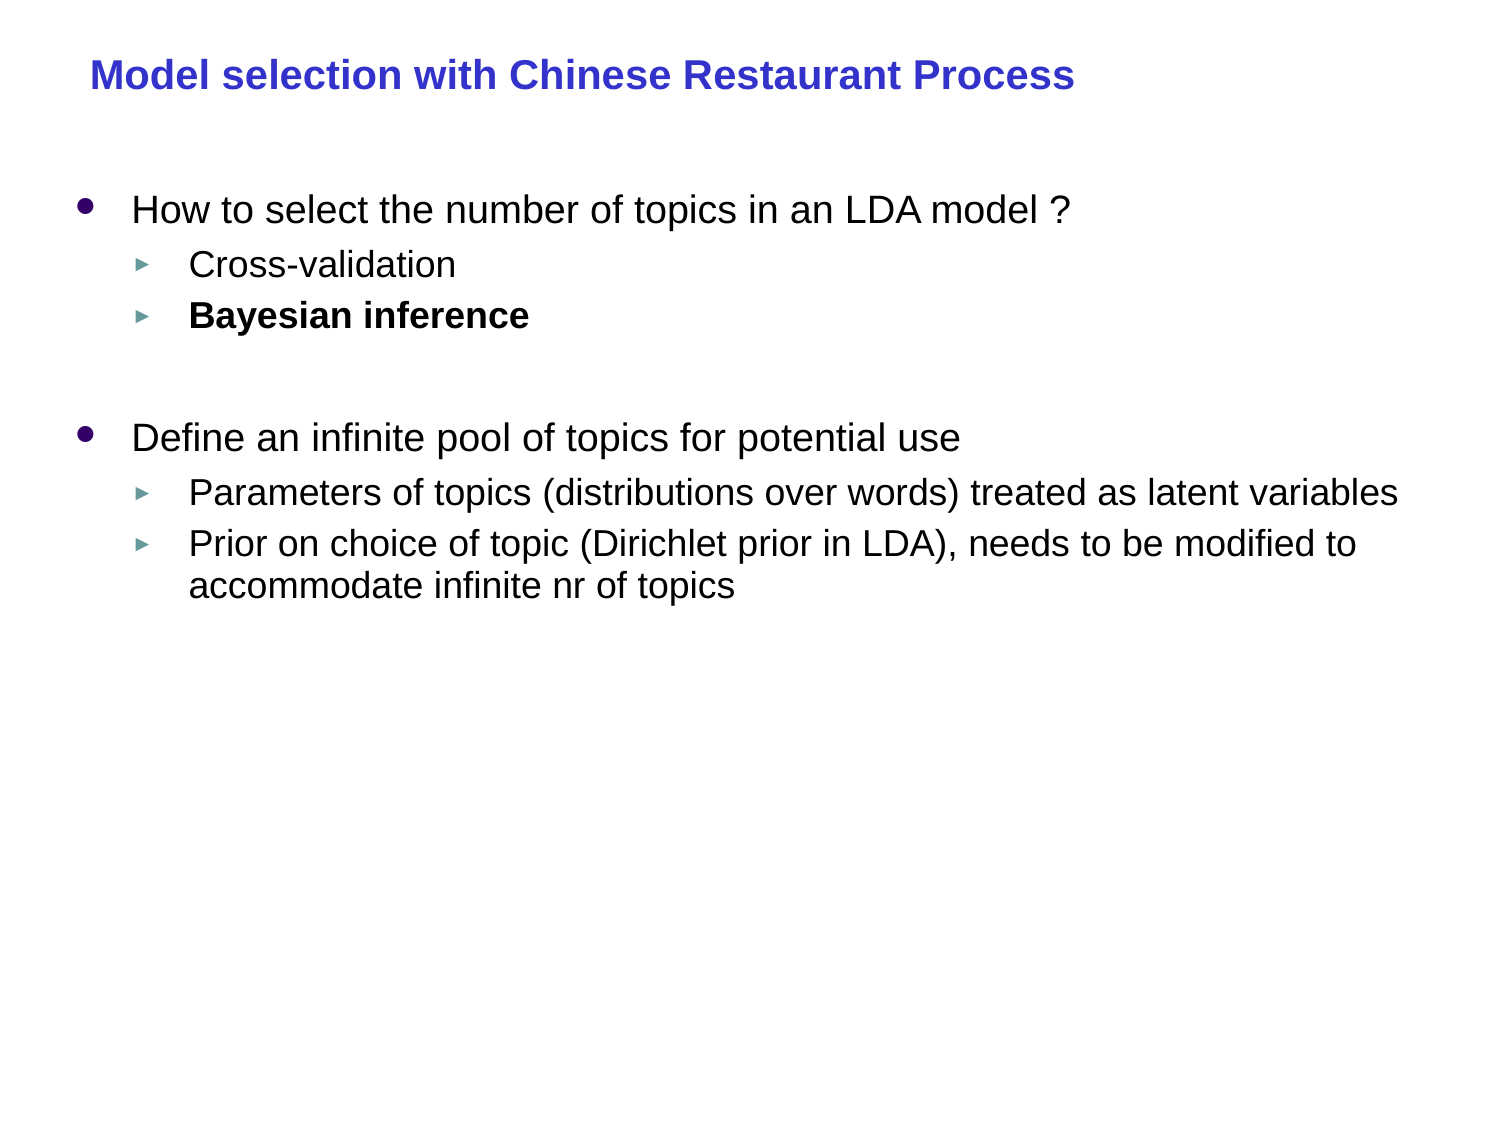

# Model selection with Chinese Restaurant Process
How to select the number of topics in an LDA model ?
Cross-validation
Bayesian inference
Define an infinite pool of topics for potential use
Parameters of topics (distributions over words) treated as latent variables
Prior on choice of topic (Dirichlet prior in LDA), needs to be modified to accommodate infinite nr of topics